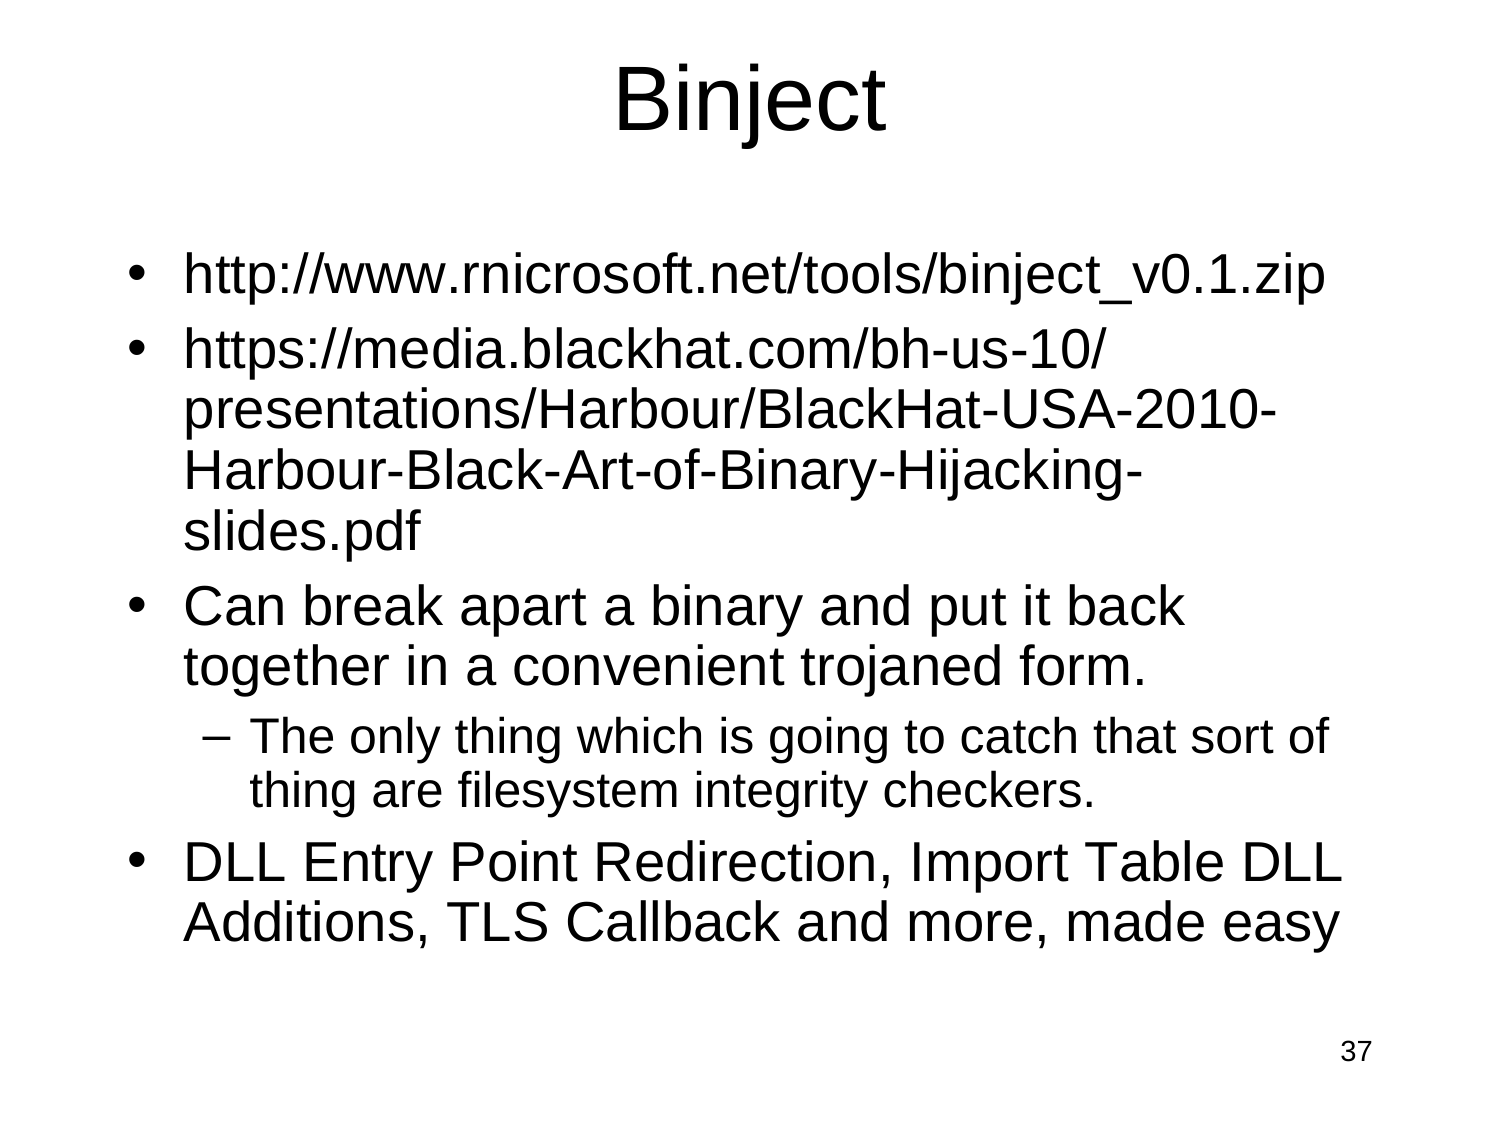

# Binject
http://www.rnicrosoft.net/tools/binject_v0.1.zip
https://media.blackhat.com/bh-us-10/presentations/Harbour/BlackHat-USA-2010-Harbour-Black-Art-of-Binary-Hijacking-slides.pdf
Can break apart a binary and put it back together in a convenient trojaned form.
The only thing which is going to catch that sort of thing are filesystem integrity checkers.
DLL Entry Point Redirection, Import Table DLL Additions, TLS Callback and more, made easy